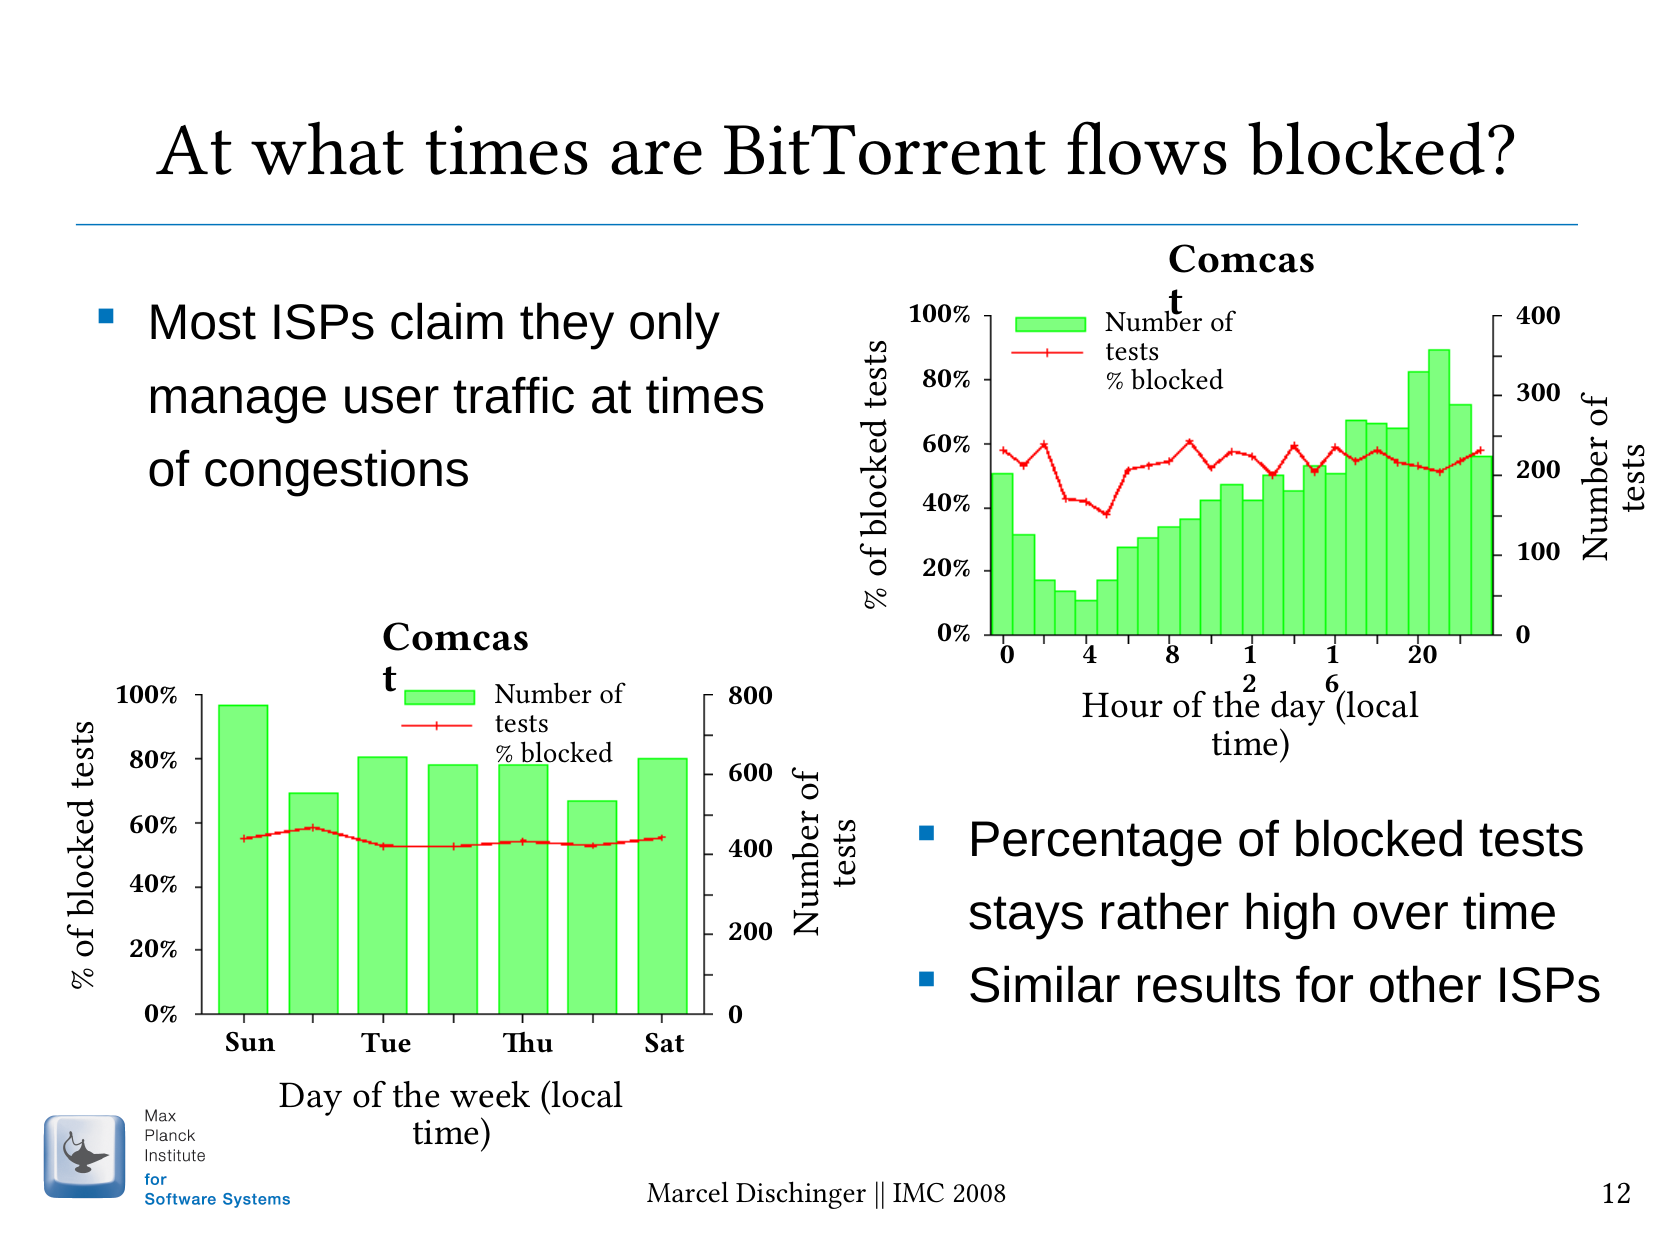

# At what times are BitTorrent flows blocked?
Comcast
Most ISPs claim they only manage user traffic at times of congestions
100%
400
Number of tests
% blocked
80%
300
60%
Number of tests
% of blocked tests
200
40%
100
20%
0%
0
0
4
8
12
16
20
Hour of the day (local time)
Comcast
100%
Number of tests
% blocked
800
80%
600
60%
Number of tests
% of blocked tests
400
40%
200
20%
0%
0
Sun
Tue
Thu
Sat
Day of the week (local time)
Percentage of blocked tests stays rather high over time
Similar results for other ISPs